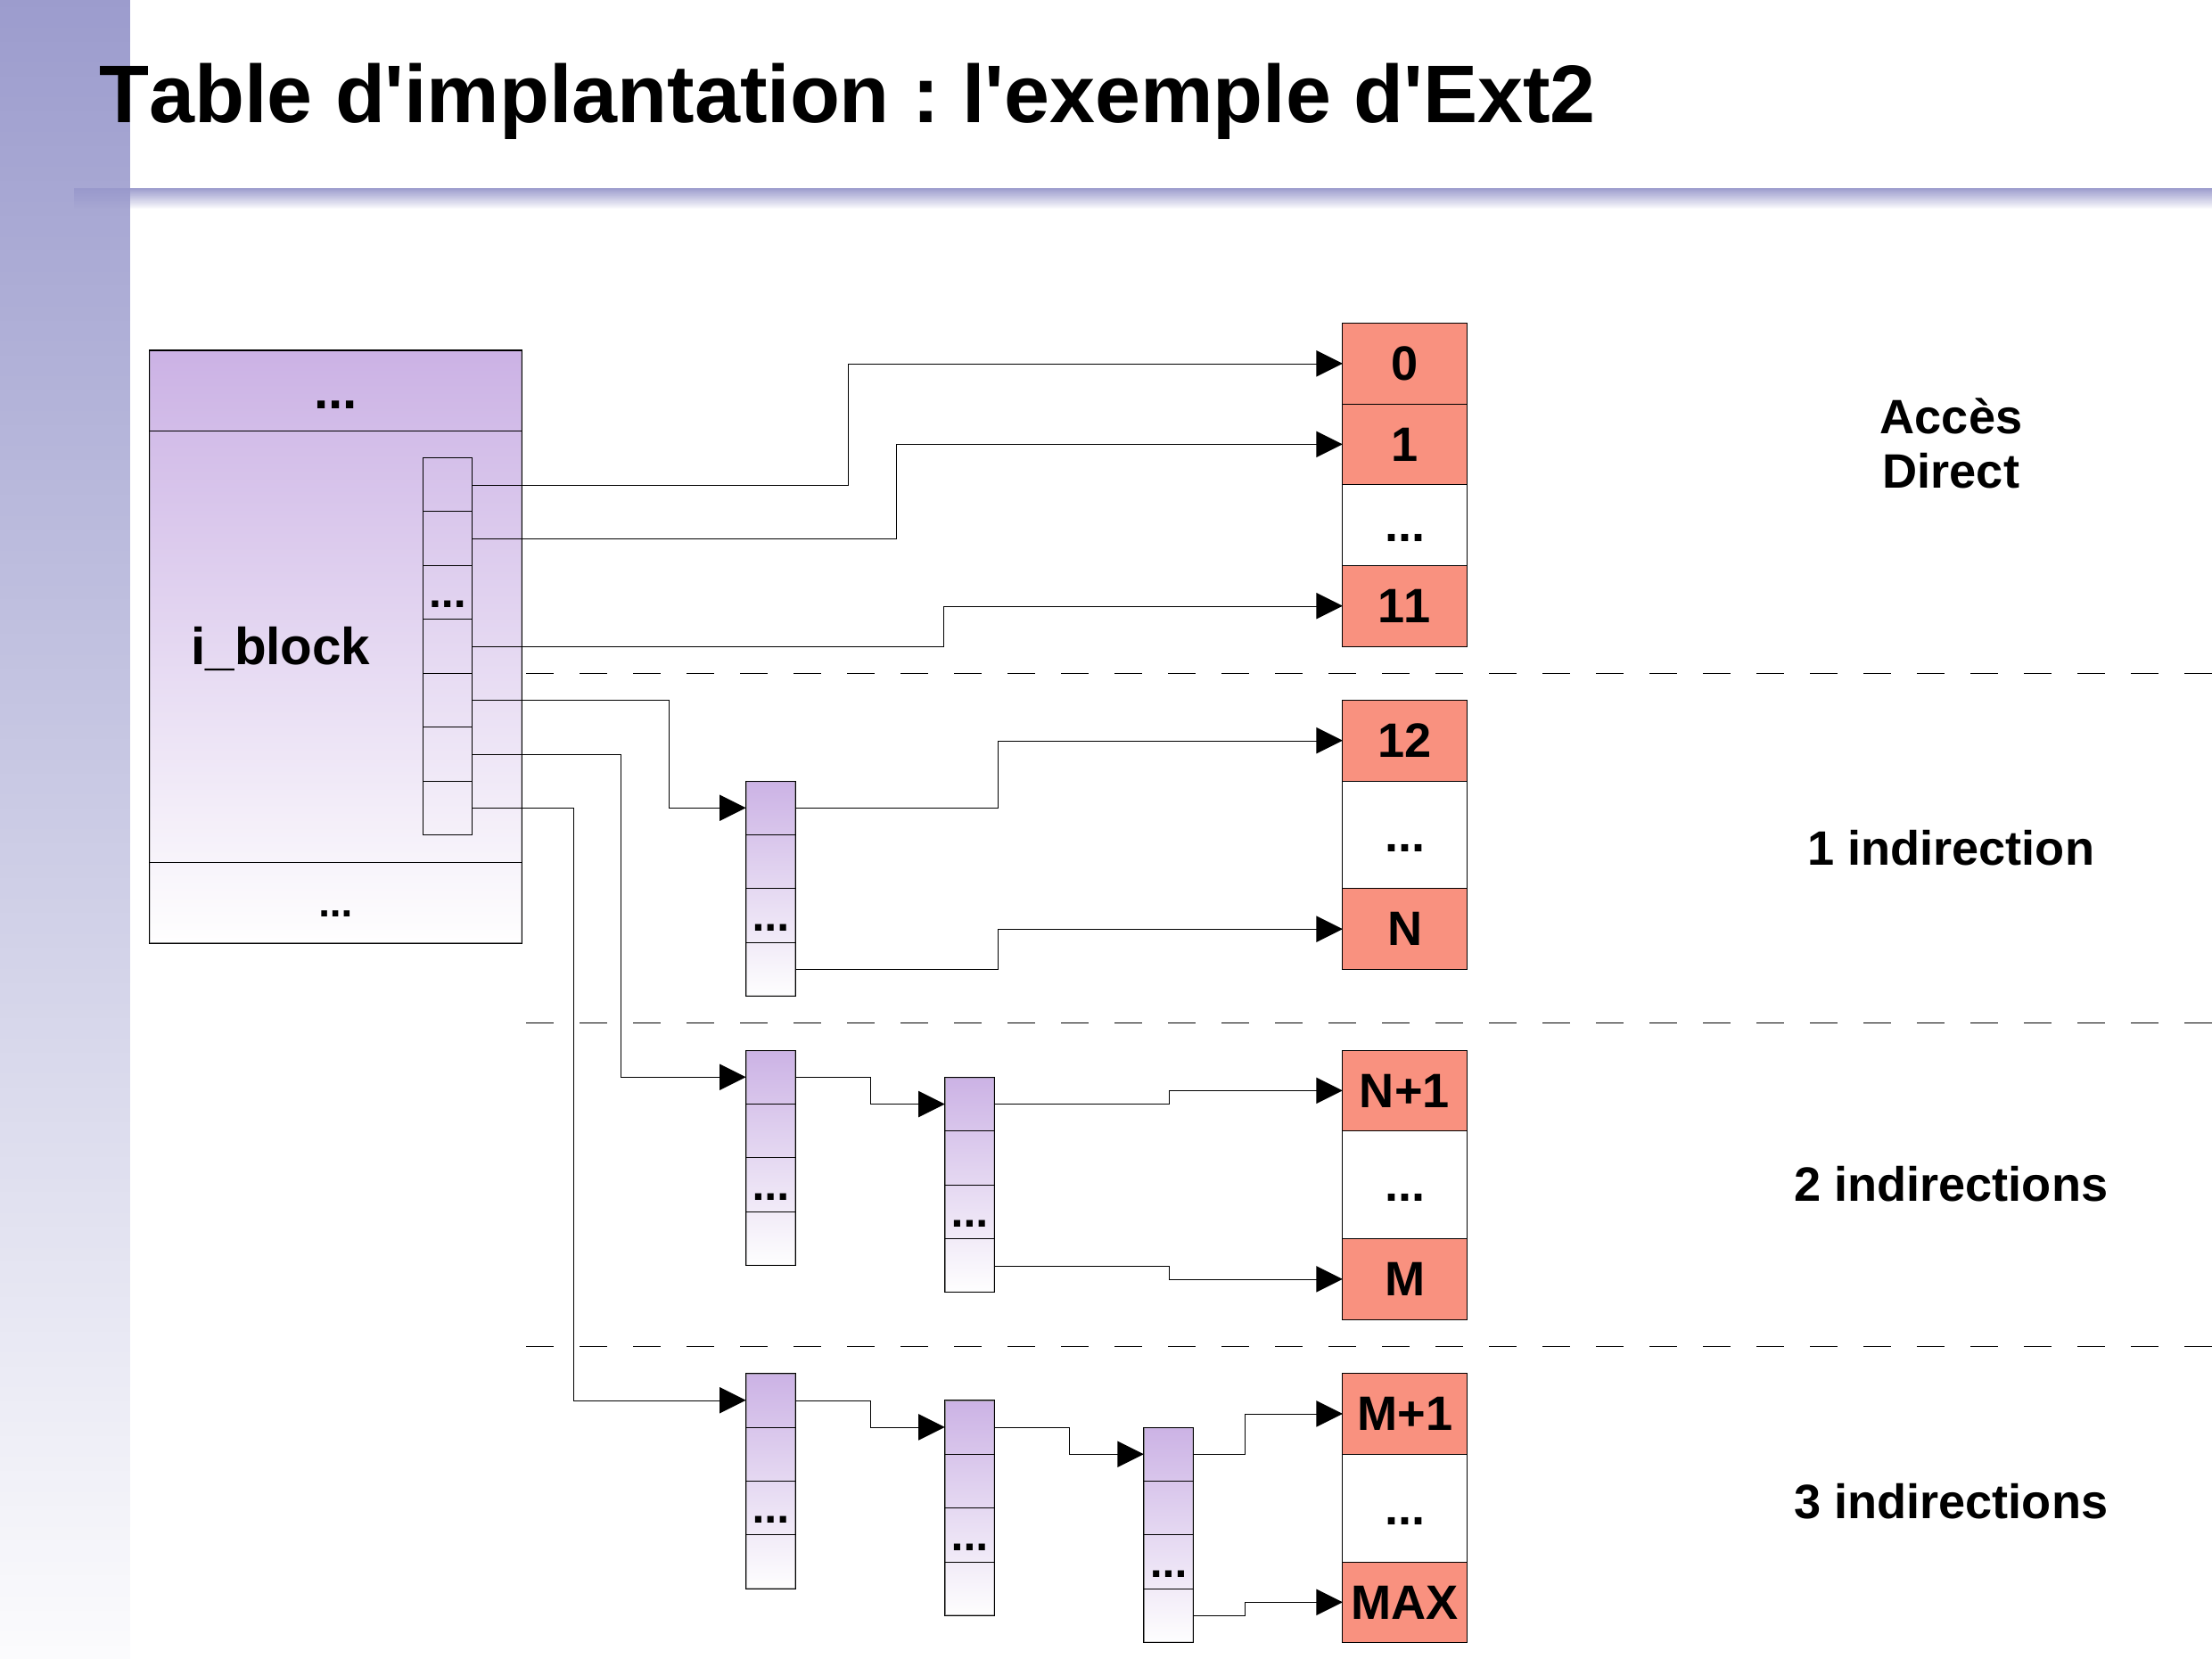

# Table d'implantation : l'exemple d'Ext2
0
Accès
Direct
...
1
 i_block
...
...
11
1 indirection
12
...
...
...
N
2 indirections
N+1
...
...
...
M
3 indirections
M+1
...
...
...
...
MAX